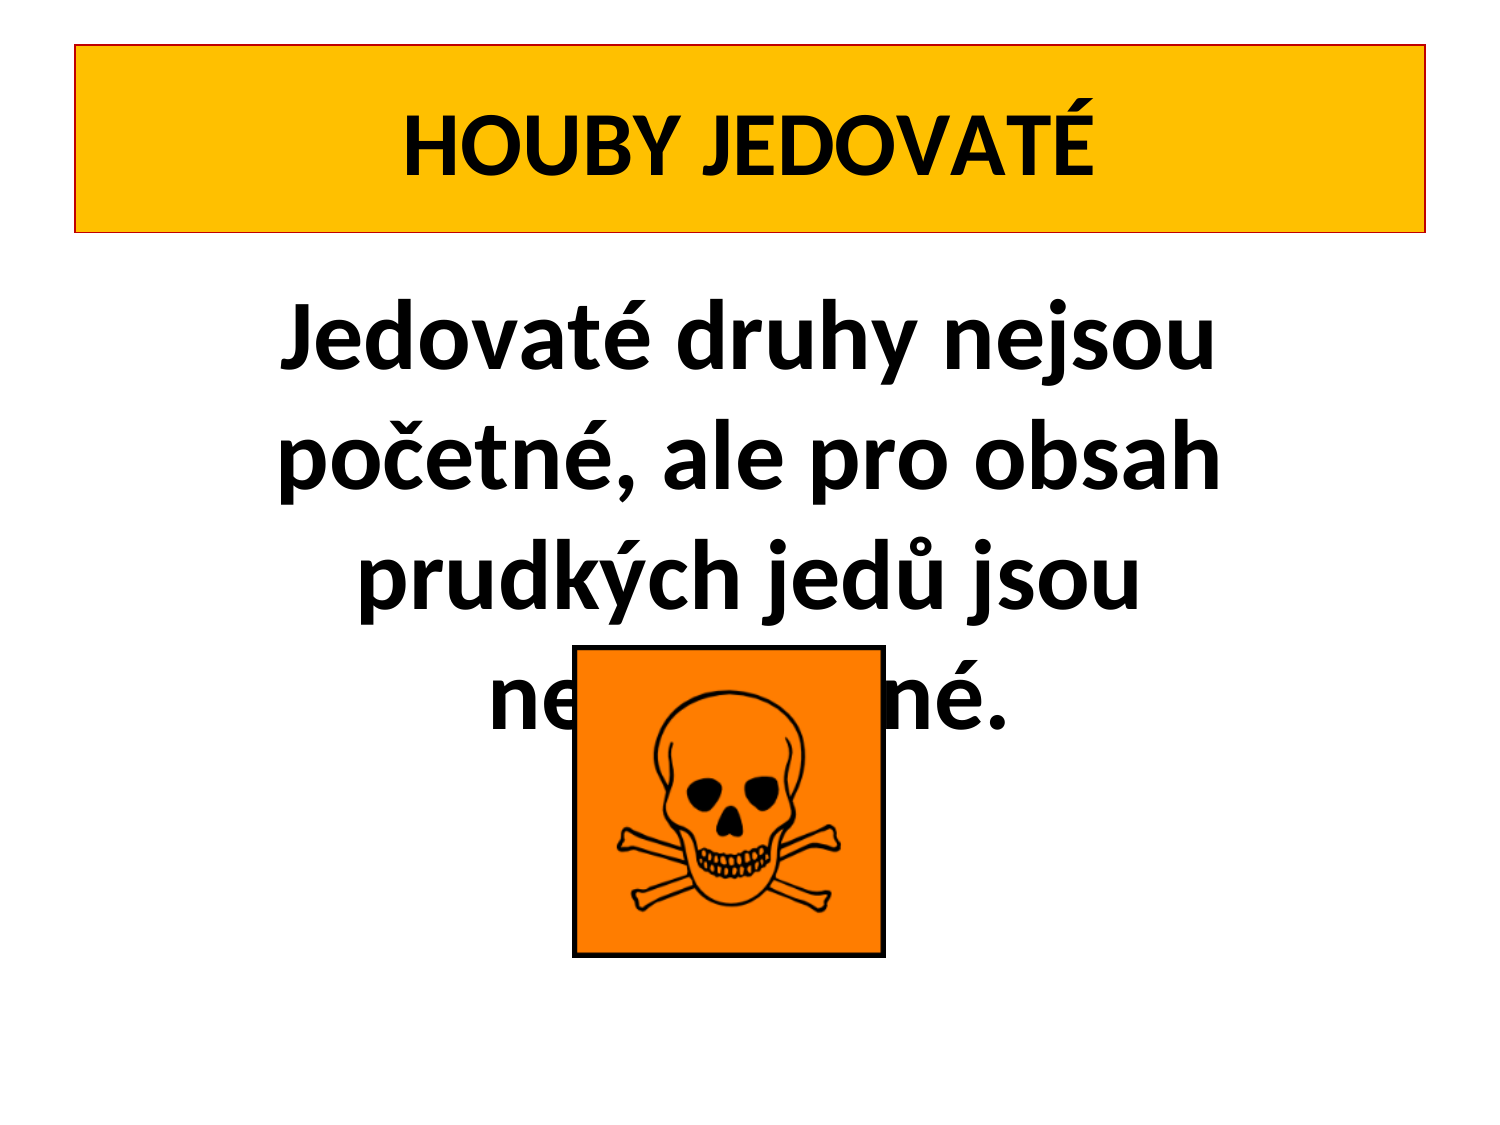

# HOUBY JEDOVATÉ
Jedovaté druhy nejsou početné, ale pro obsah prudkých jedů jsou nebezpečné.